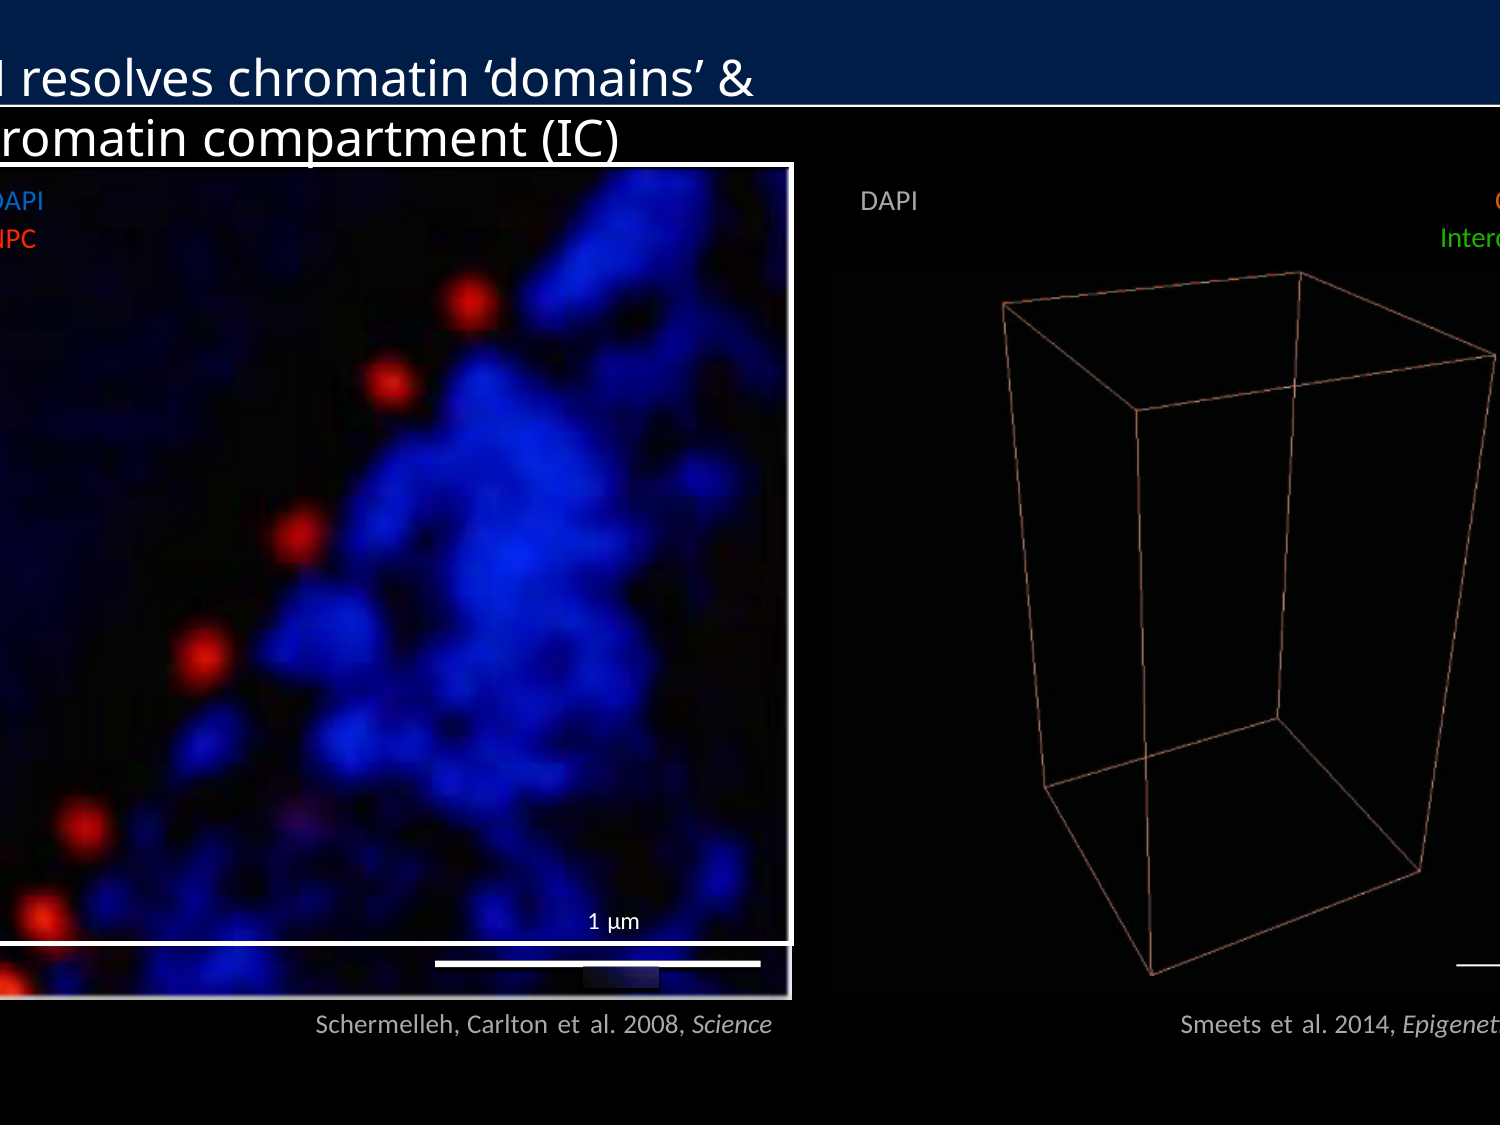

# 3D-SIM resolves chromatin ‘domains’ & interchromatin compartment (IC)
DAPI NPC
1 µm
Chromatin Interchromatin
DAPI
2 µm
Schermelleh, Carlton et al. 2008, Science
Smeets et al. 2014, Epigenetics & Chromatin